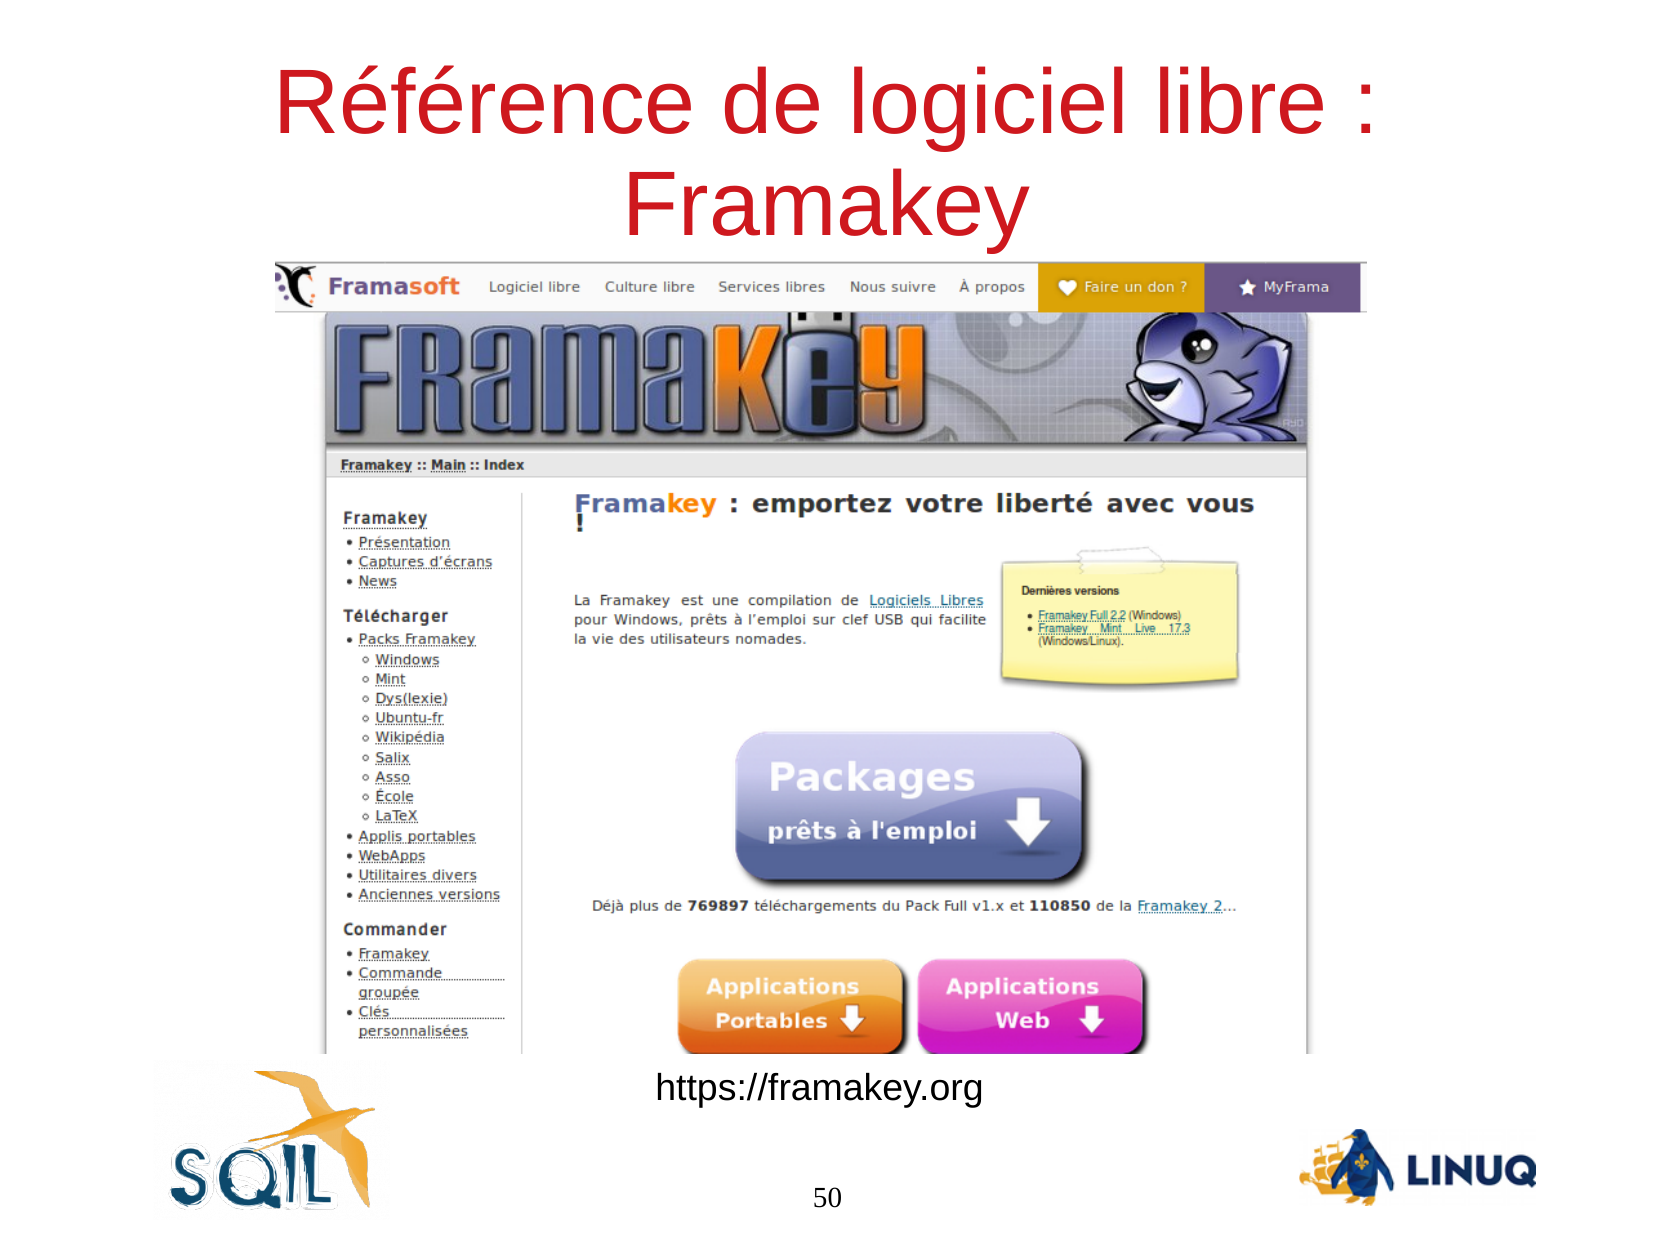

# Référence de logiciel libre : Framakey
https://framakey.org